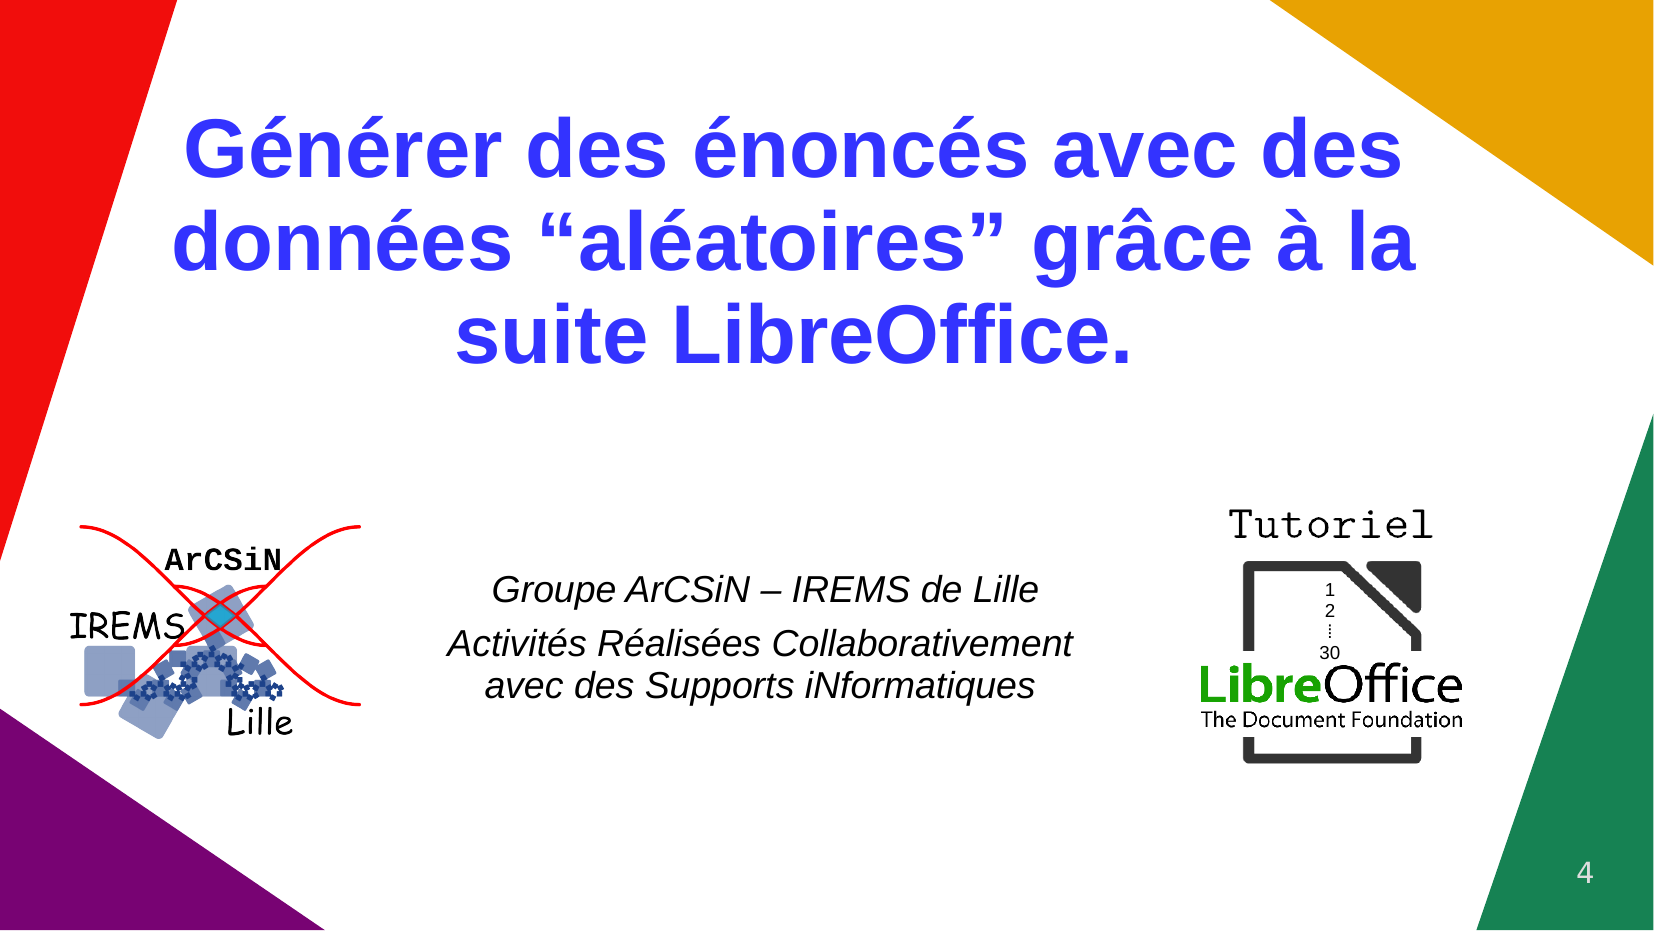

Générer des énoncés avec des données “aléatoires” grâce à la suite LibreOffice.
Groupe ArCSiN – IREMS de Lille
Activités Réalisées Collaborativement
avec des Supports iNformatiques
1
2
⁞
30
4